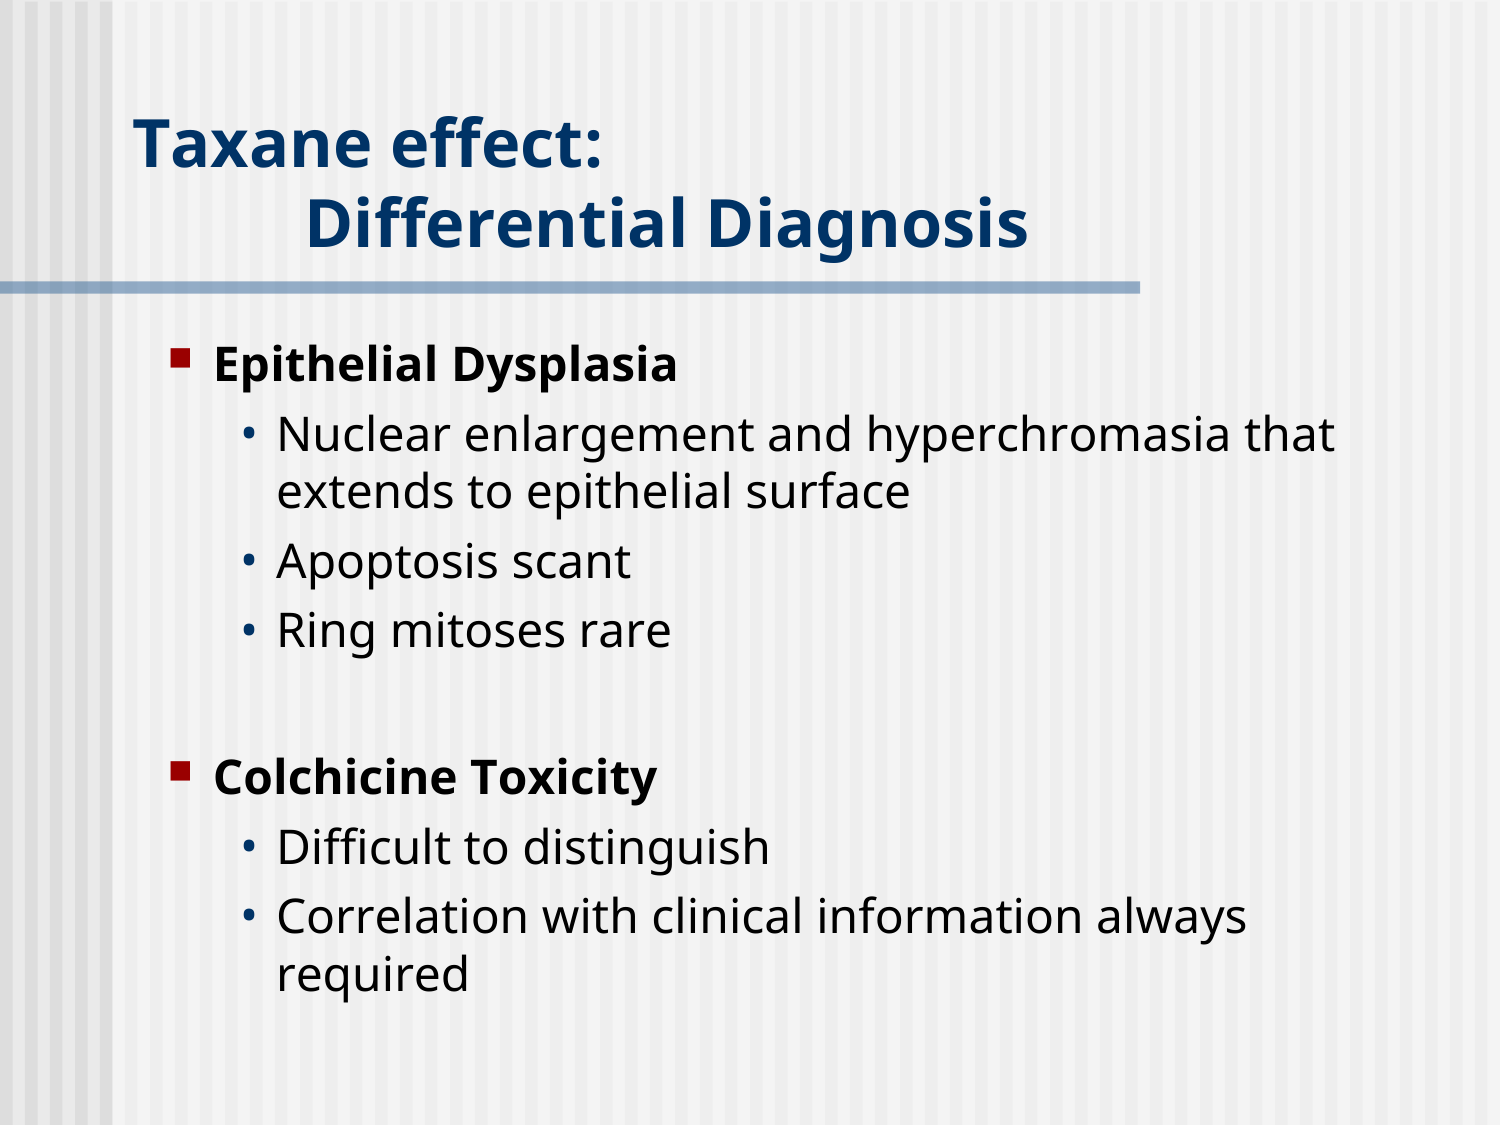

# Taxane effect: Differential Diagnosis
Epithelial Dysplasia
Nuclear enlargement and hyperchromasia that extends to epithelial surface
Apoptosis scant
Ring mitoses rare
Colchicine Toxicity
Difficult to distinguish
Correlation with clinical information always required